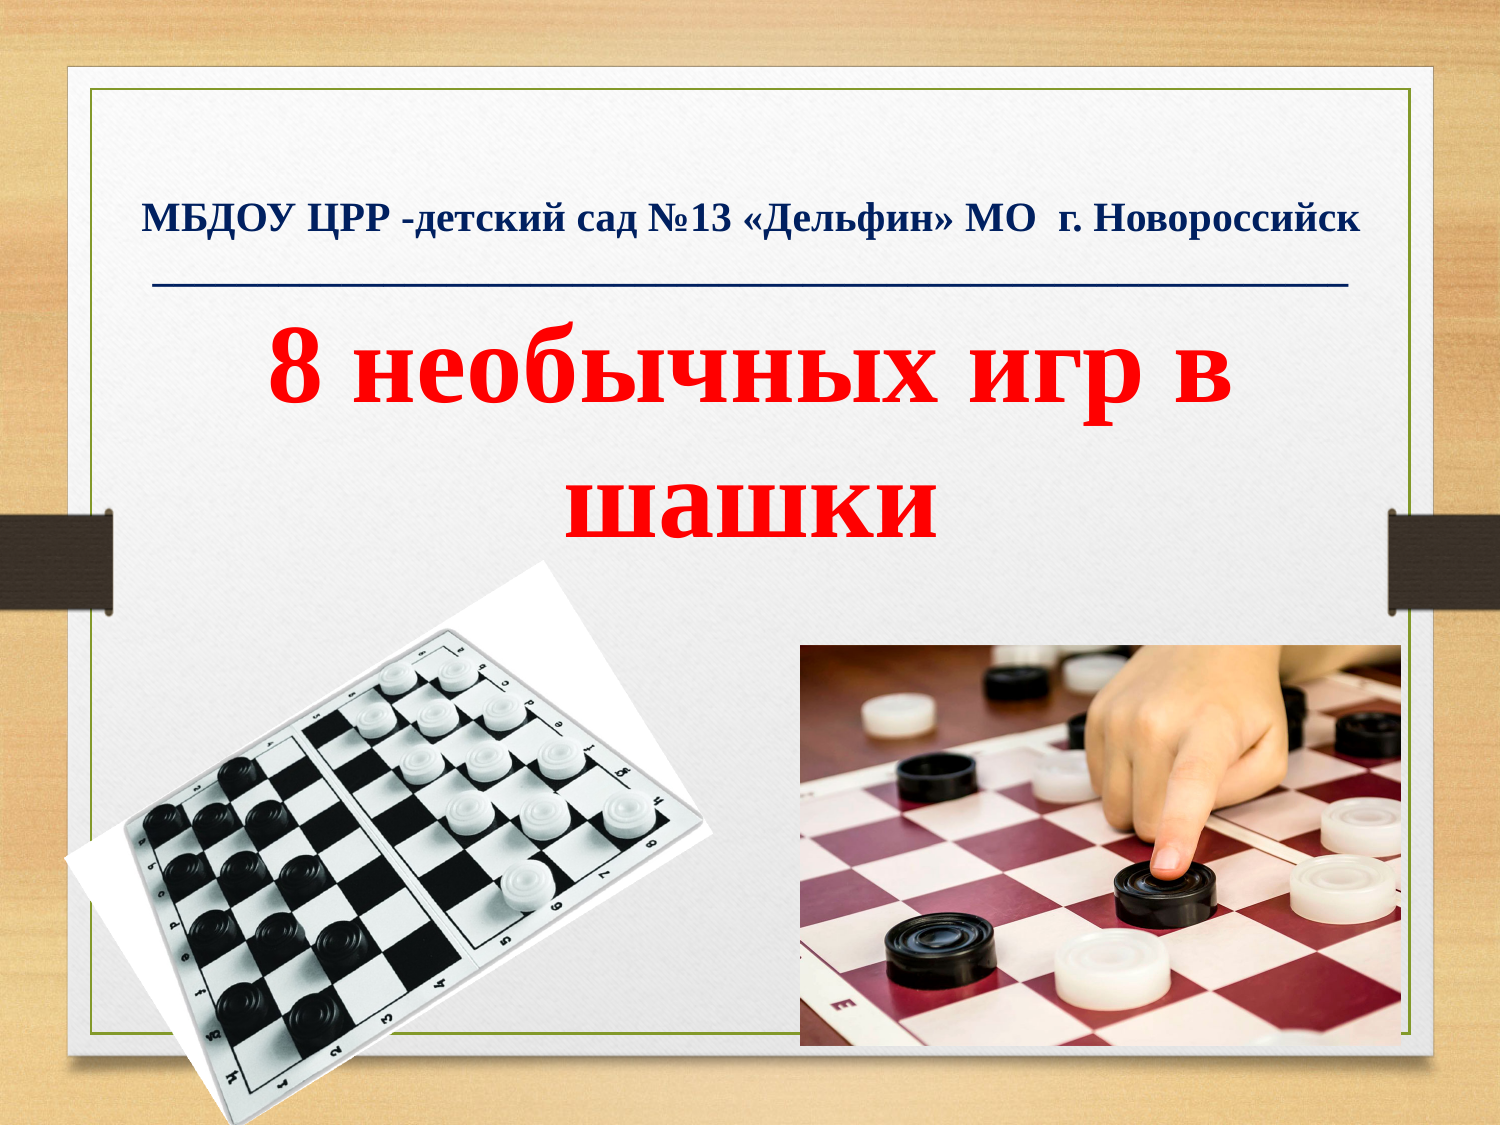

# МБДОУ ЦРР -детский сад №13 «Дельфин» МО г. Новороссийск _________________________________________________________ 8 необычных игр в шашки